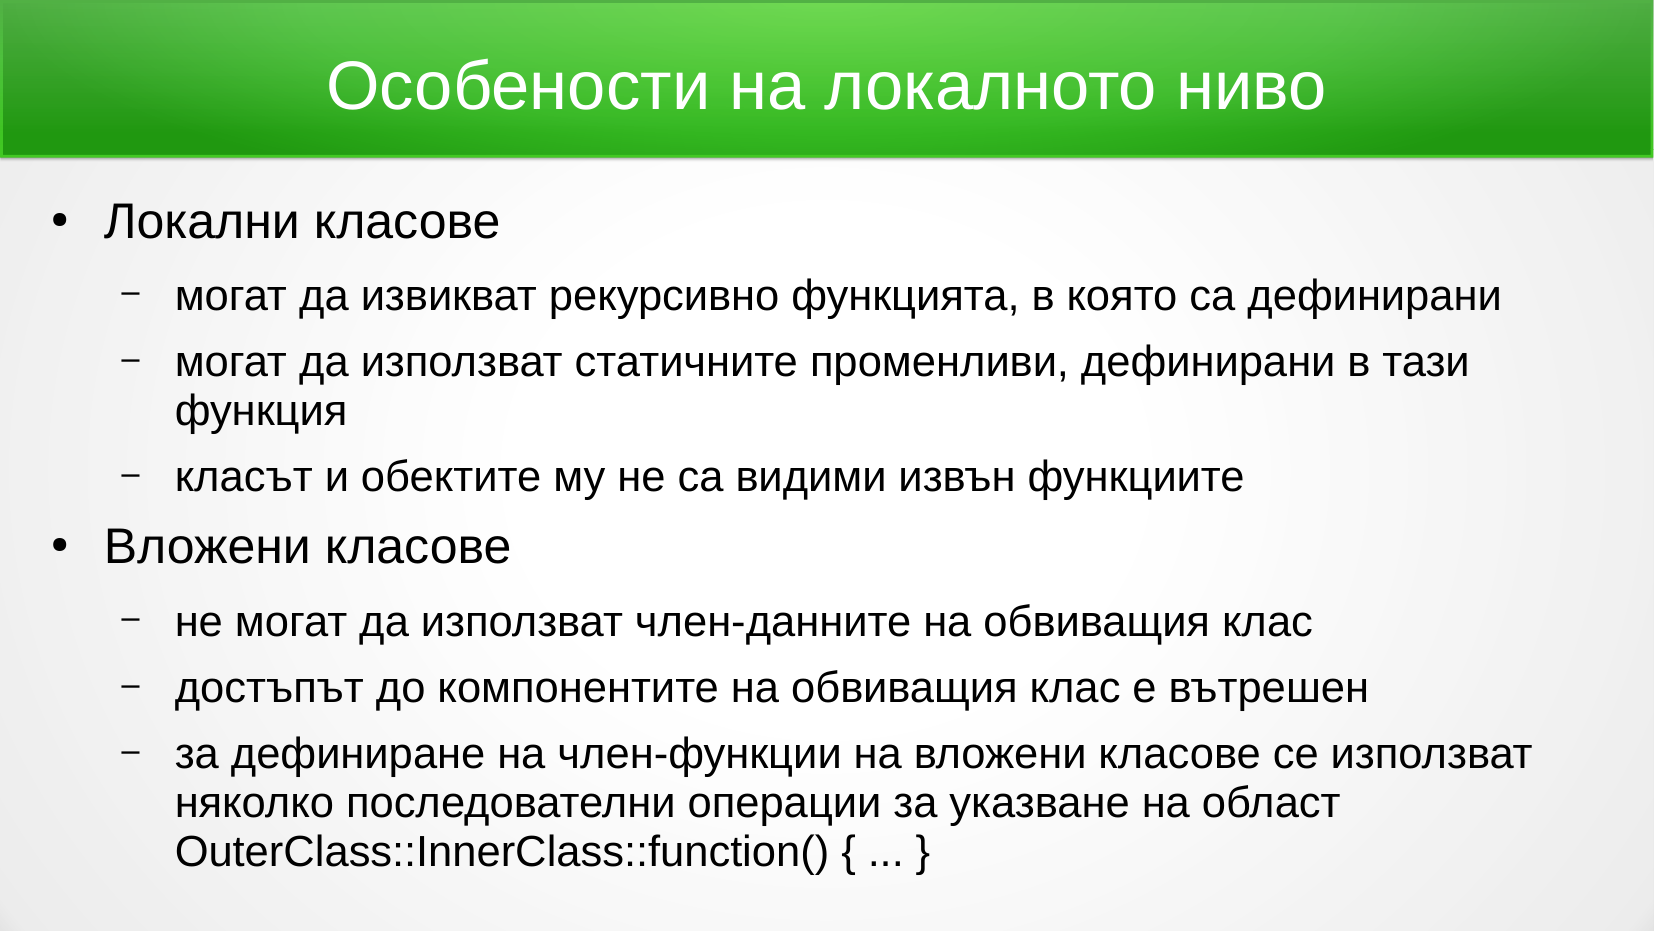

# Особености на локалното ниво
Локални класове
могат да извикват рекурсивно функцията, в която са дефинирани
могат да използват статичните променливи, дефинирани в тази функция
класът и обектите му не са видими извън функциите
Вложени класове
не могат да използват член-данните на обвиващия клас
достъпът до компонентите на обвиващия клас е вътрешен
за дефиниране на член-функции на вложени класове се използват няколко последователни операции за указване на област
OuterClass::InnerClass::function() { ... }